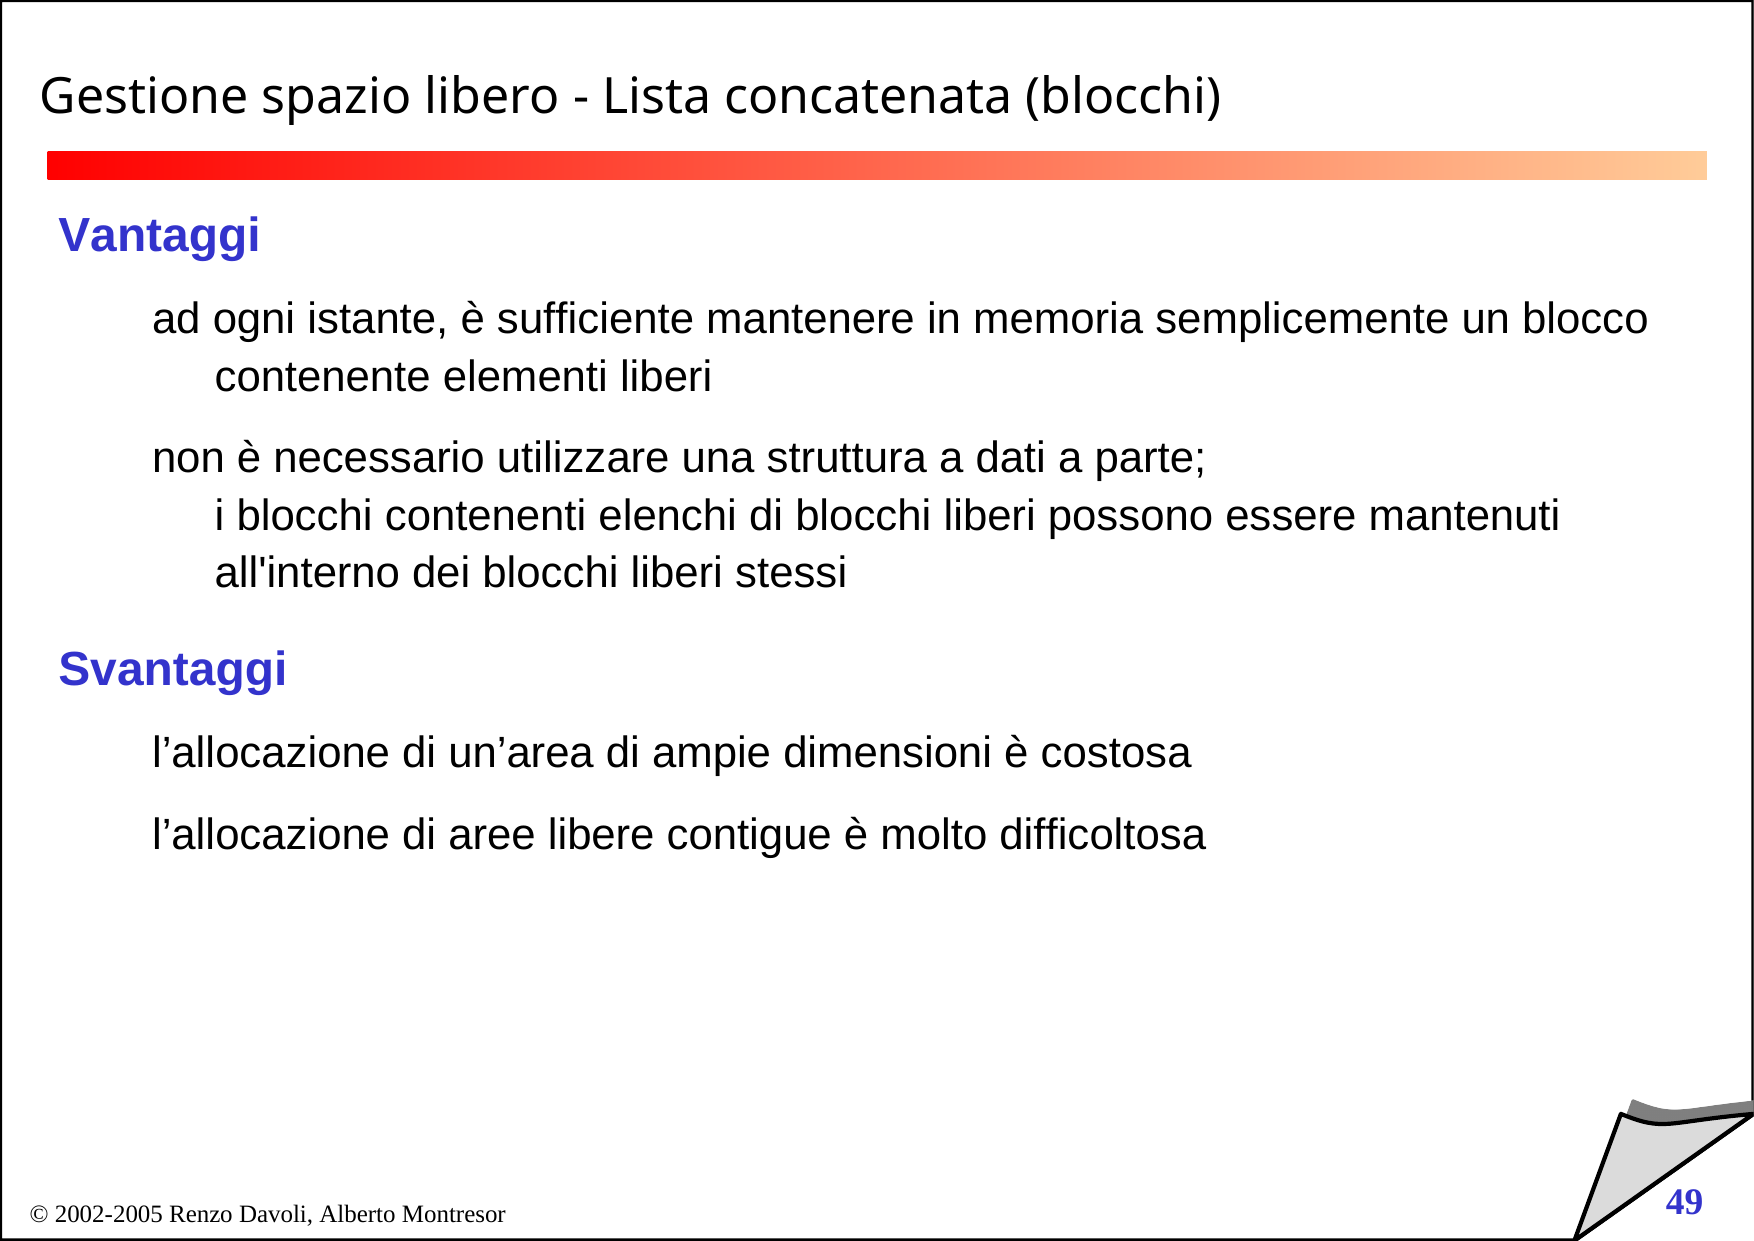

# Gestione spazio libero - Lista concatenata (blocchi)
Vantaggi
ad ogni istante, è sufficiente mantenere in memoria semplicemente un blocco contenente elementi liberi
non è necessario utilizzare una struttura a dati a parte;
i blocchi contenenti elenchi di blocchi liberi possono essere mantenuti all'interno dei blocchi liberi stessi
Svantaggi
l’allocazione di un’area di ampie dimensioni è costosa
l’allocazione di aree libere contigue è molto difficoltosa